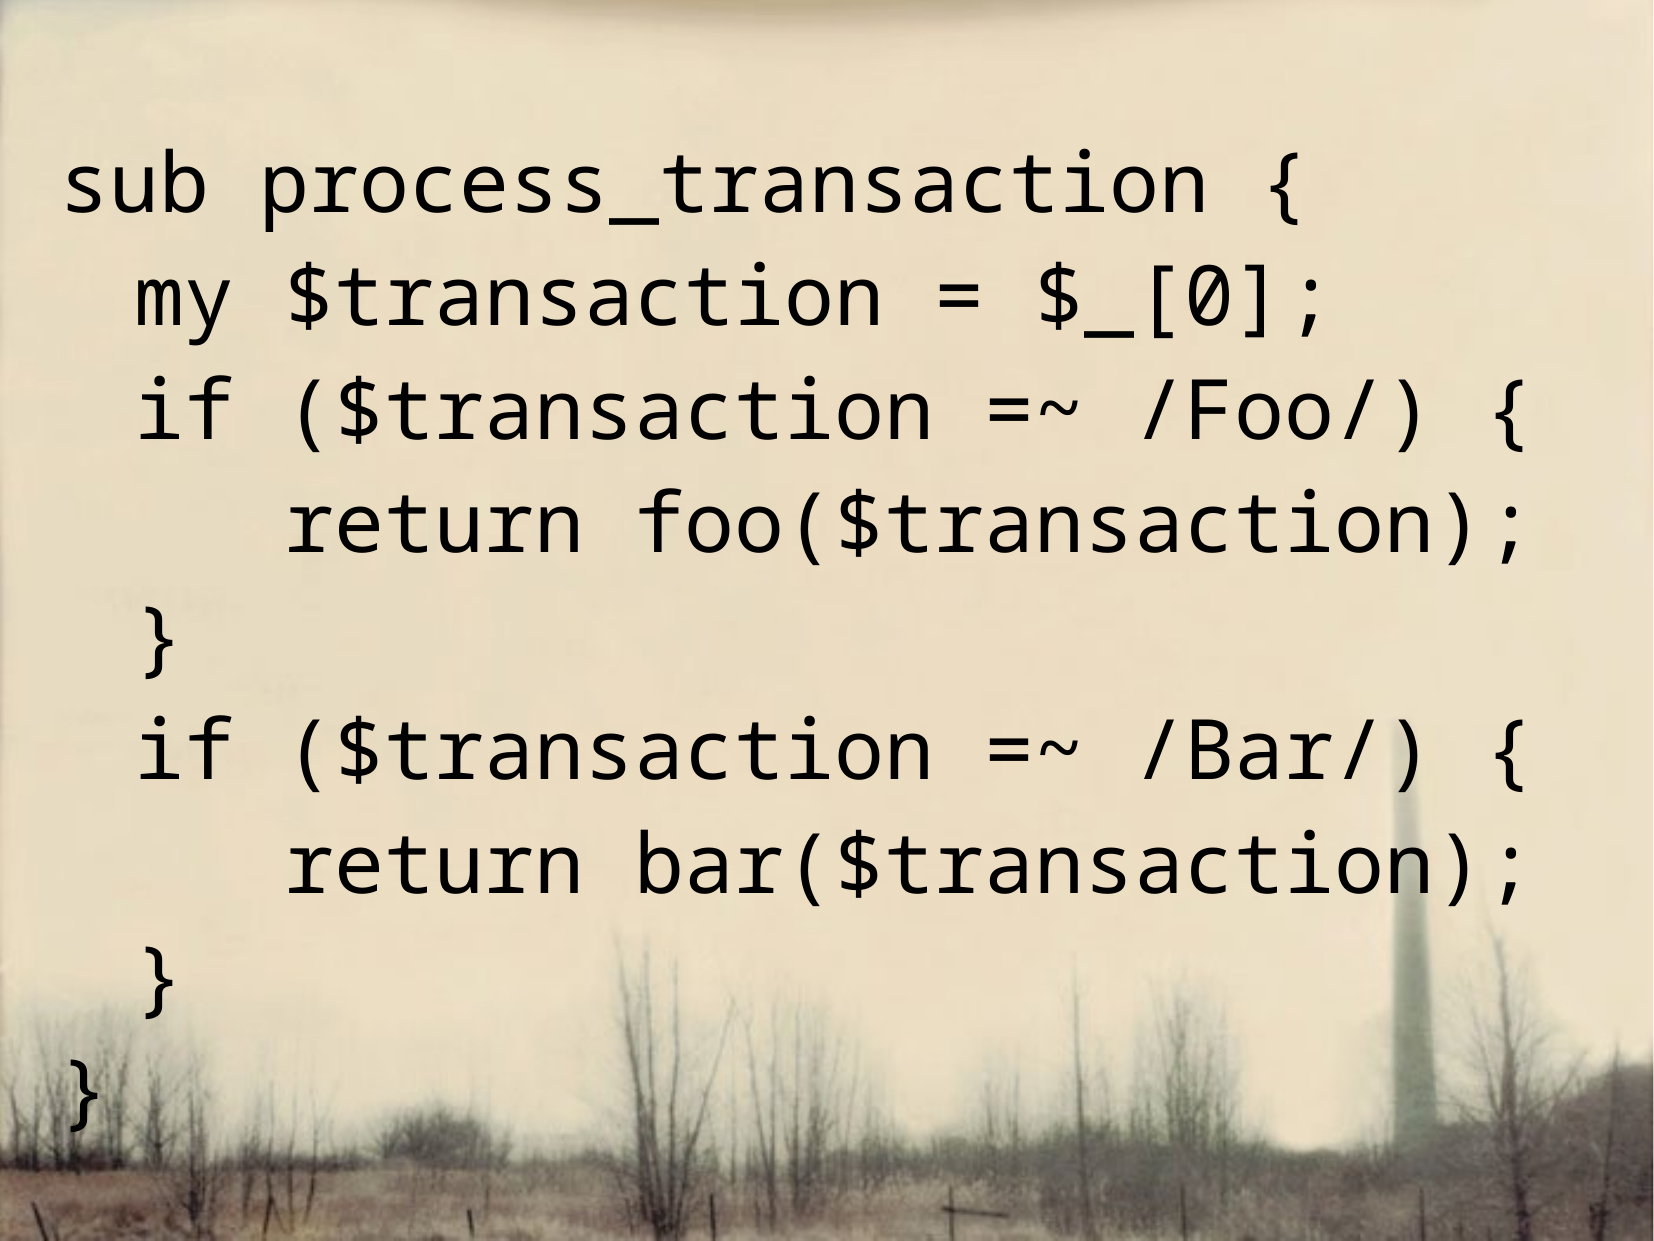

sub process_transaction {
	my $transaction = $_[0];
	if ($transaction =~ /Foo/) {
			return foo($transaction);
	}
	if ($transaction =~ /Bar/) {
			return bar($transaction);
	}
}